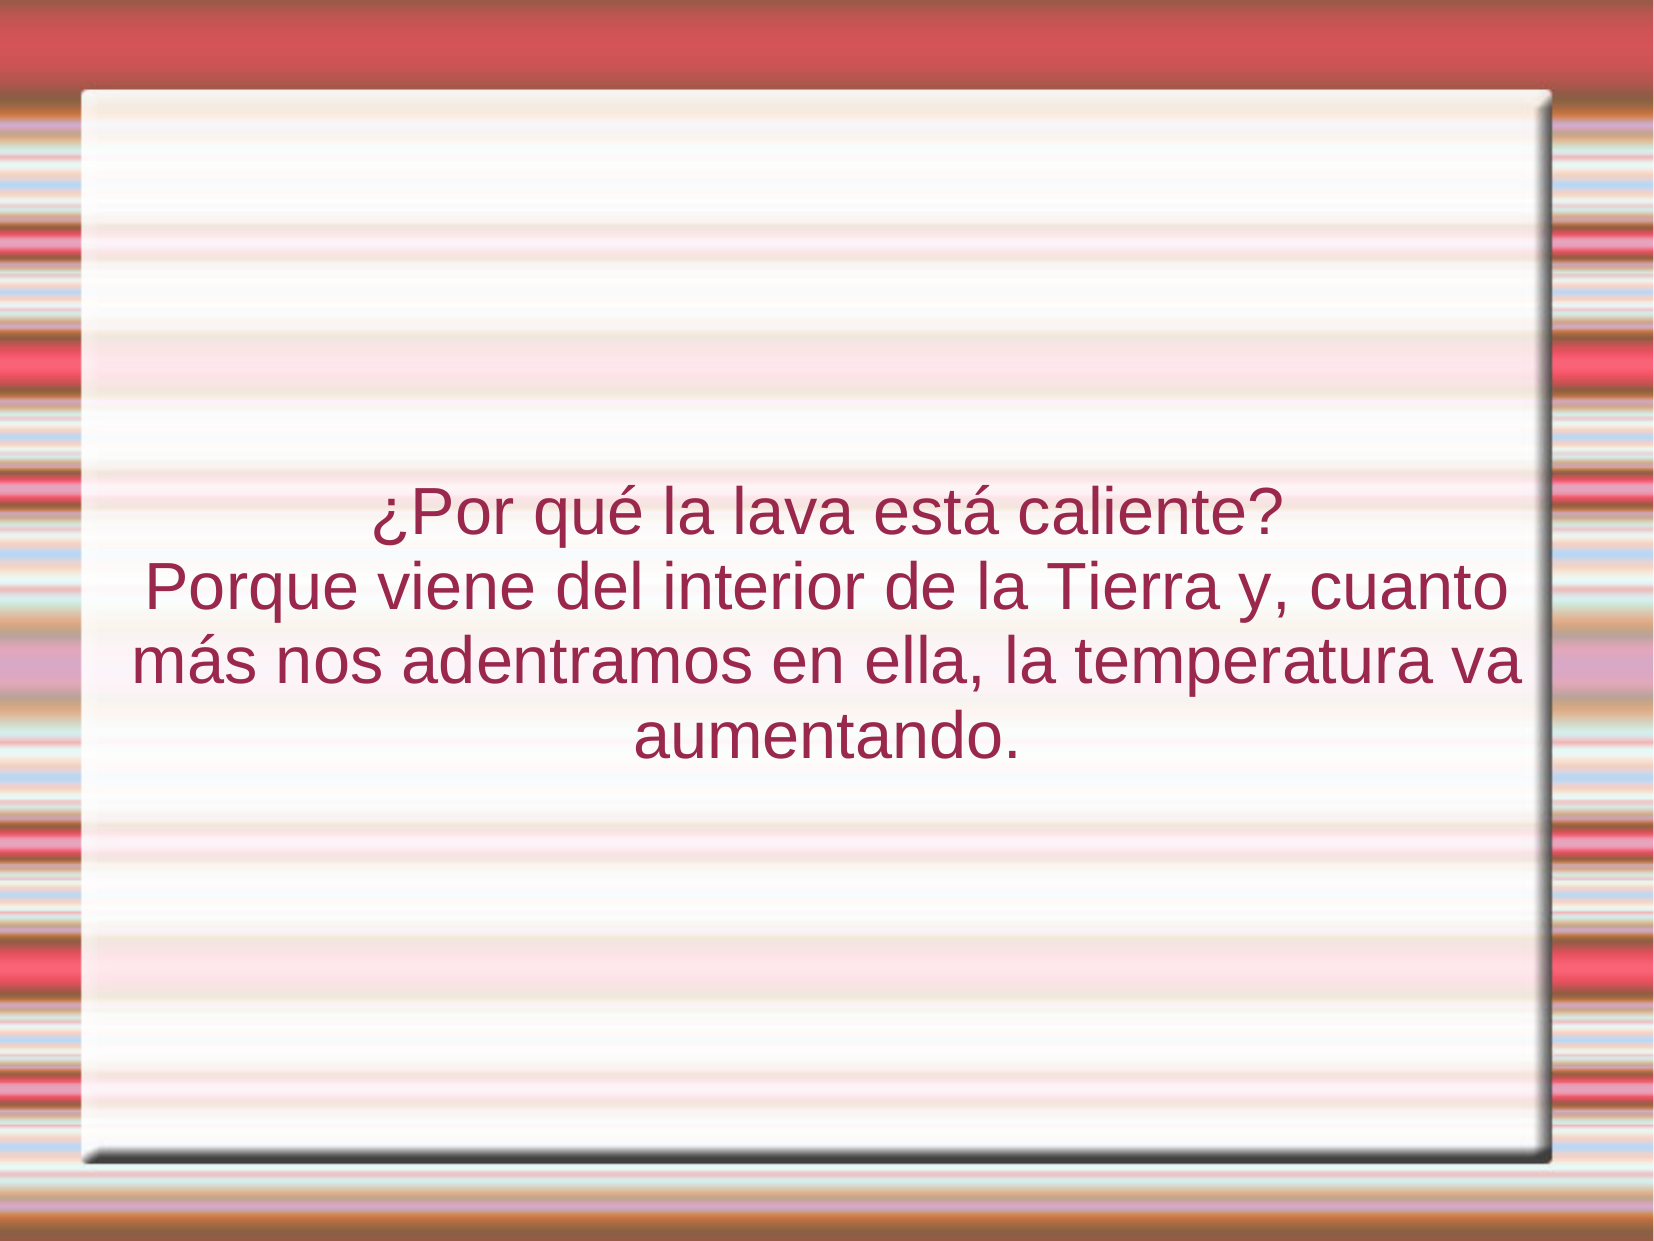

# ¿Por qué la lava está caliente?
Porque viene del interior de la Tierra y, cuanto más nos adentramos en ella, la temperatura va aumentando.